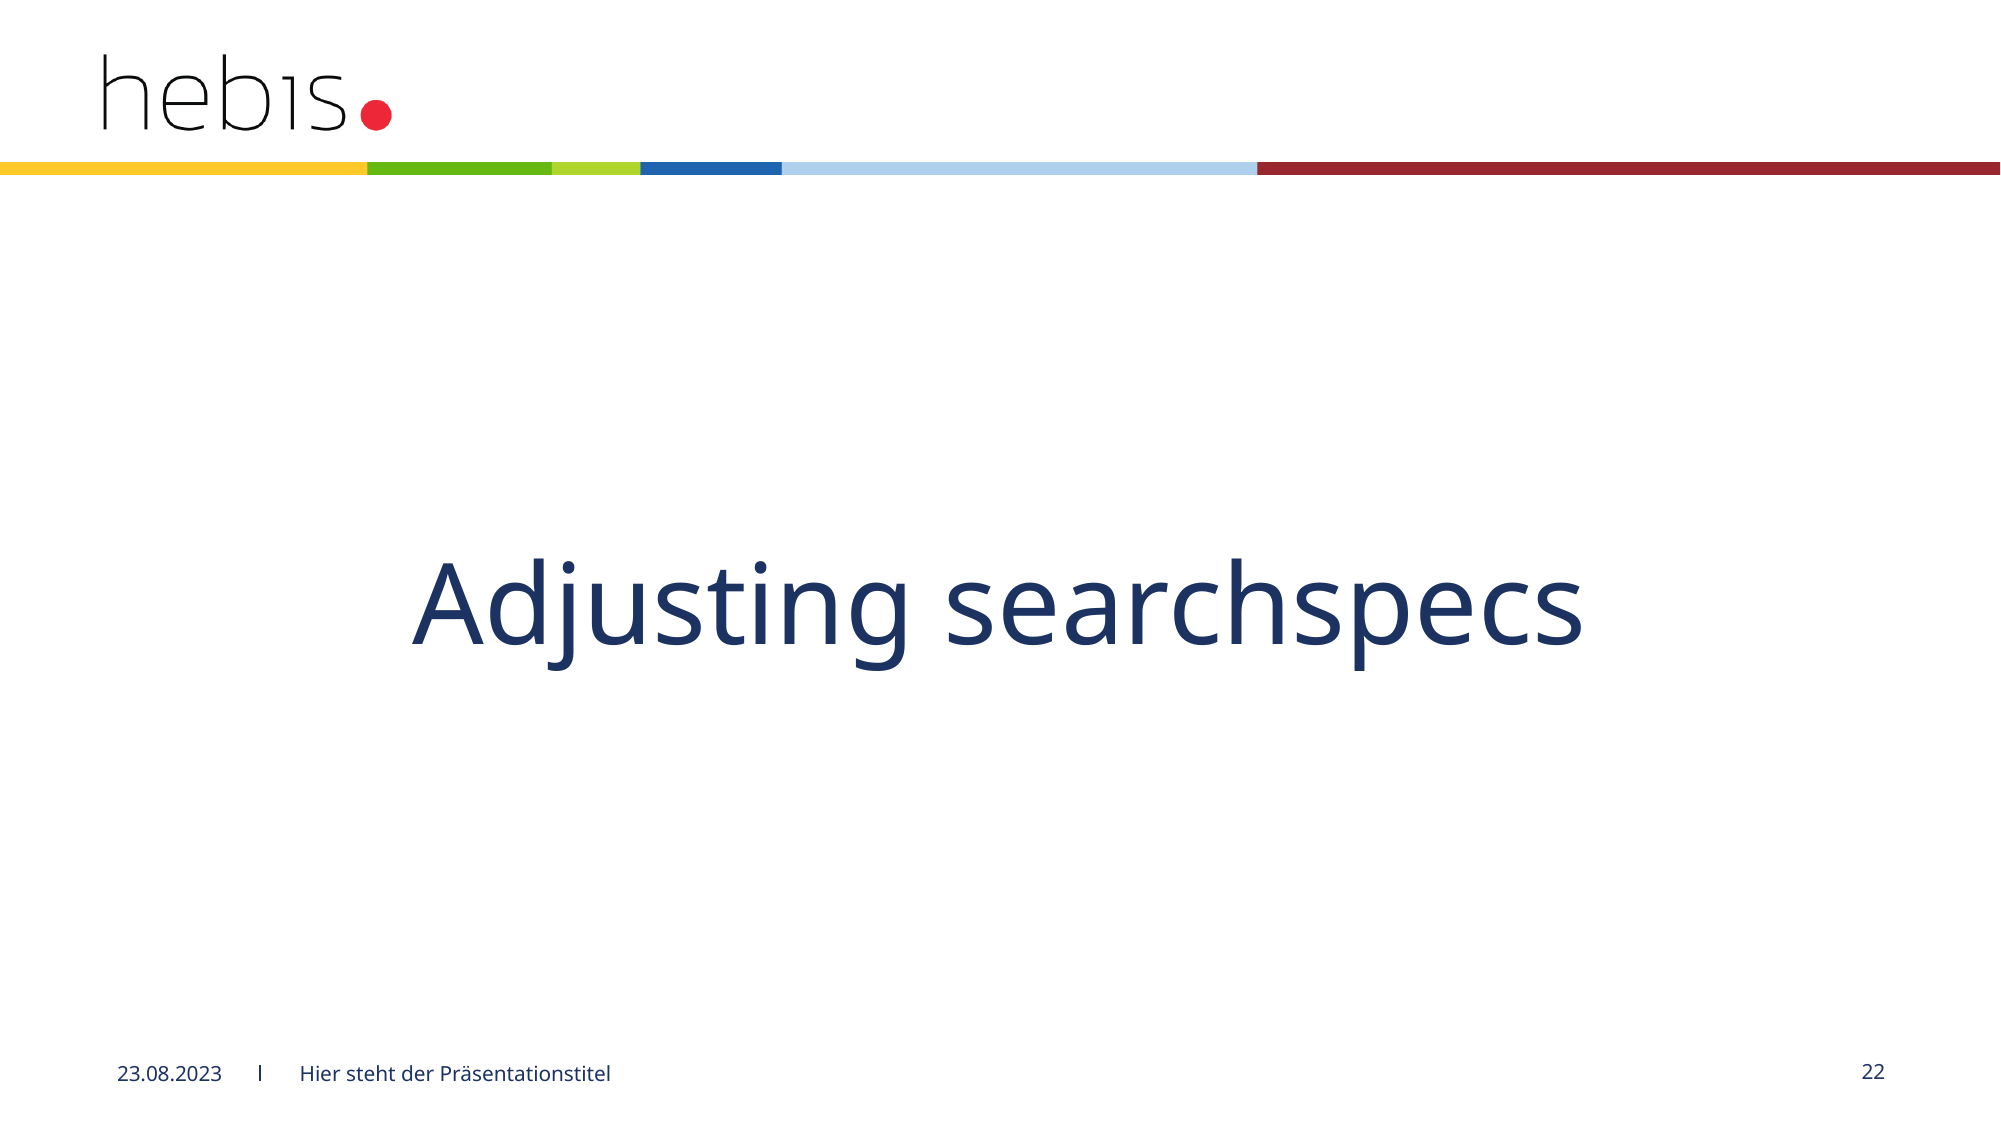

# Adjusting searchspecs
23.08.2023
Hier steht der Präsentationstitel